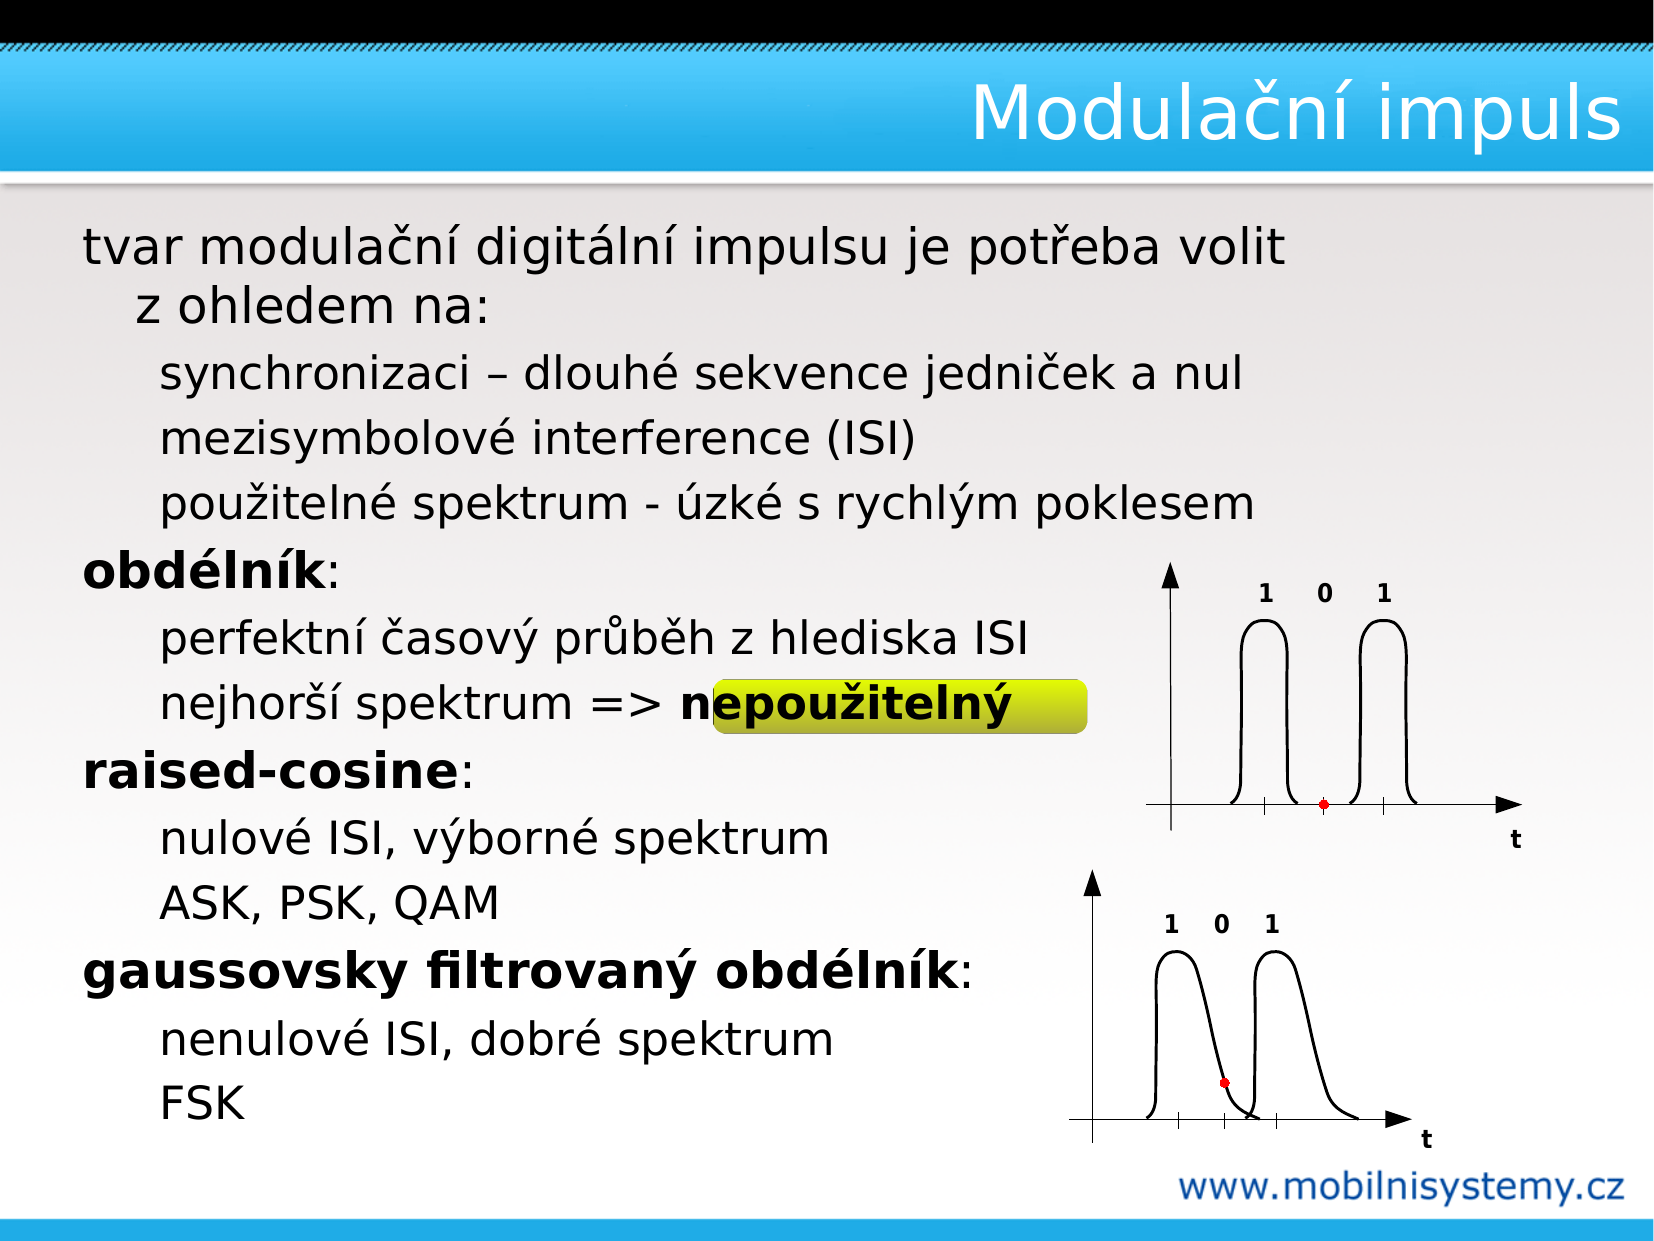

# Modulační impuls
tvar modulační digitální impulsu je potřeba volit
z ohledem na:
synchronizaci – dlouhé sekvence jedniček a nul
mezisymbolové interference (ISI)
použitelné spektrum - úzké s rychlým poklesem
obdélník:
perfektní časový průběh z hlediska ISI
nejhorší spektrum => nepoužitelný
raised-cosine:
nulové ISI, výborné spektrum
ASK, PSK, QAM
gaussovsky filtrovaný obdélník:
nenulové ISI, dobré spektrum
FSK
1
0
1
t
1
0
1
t